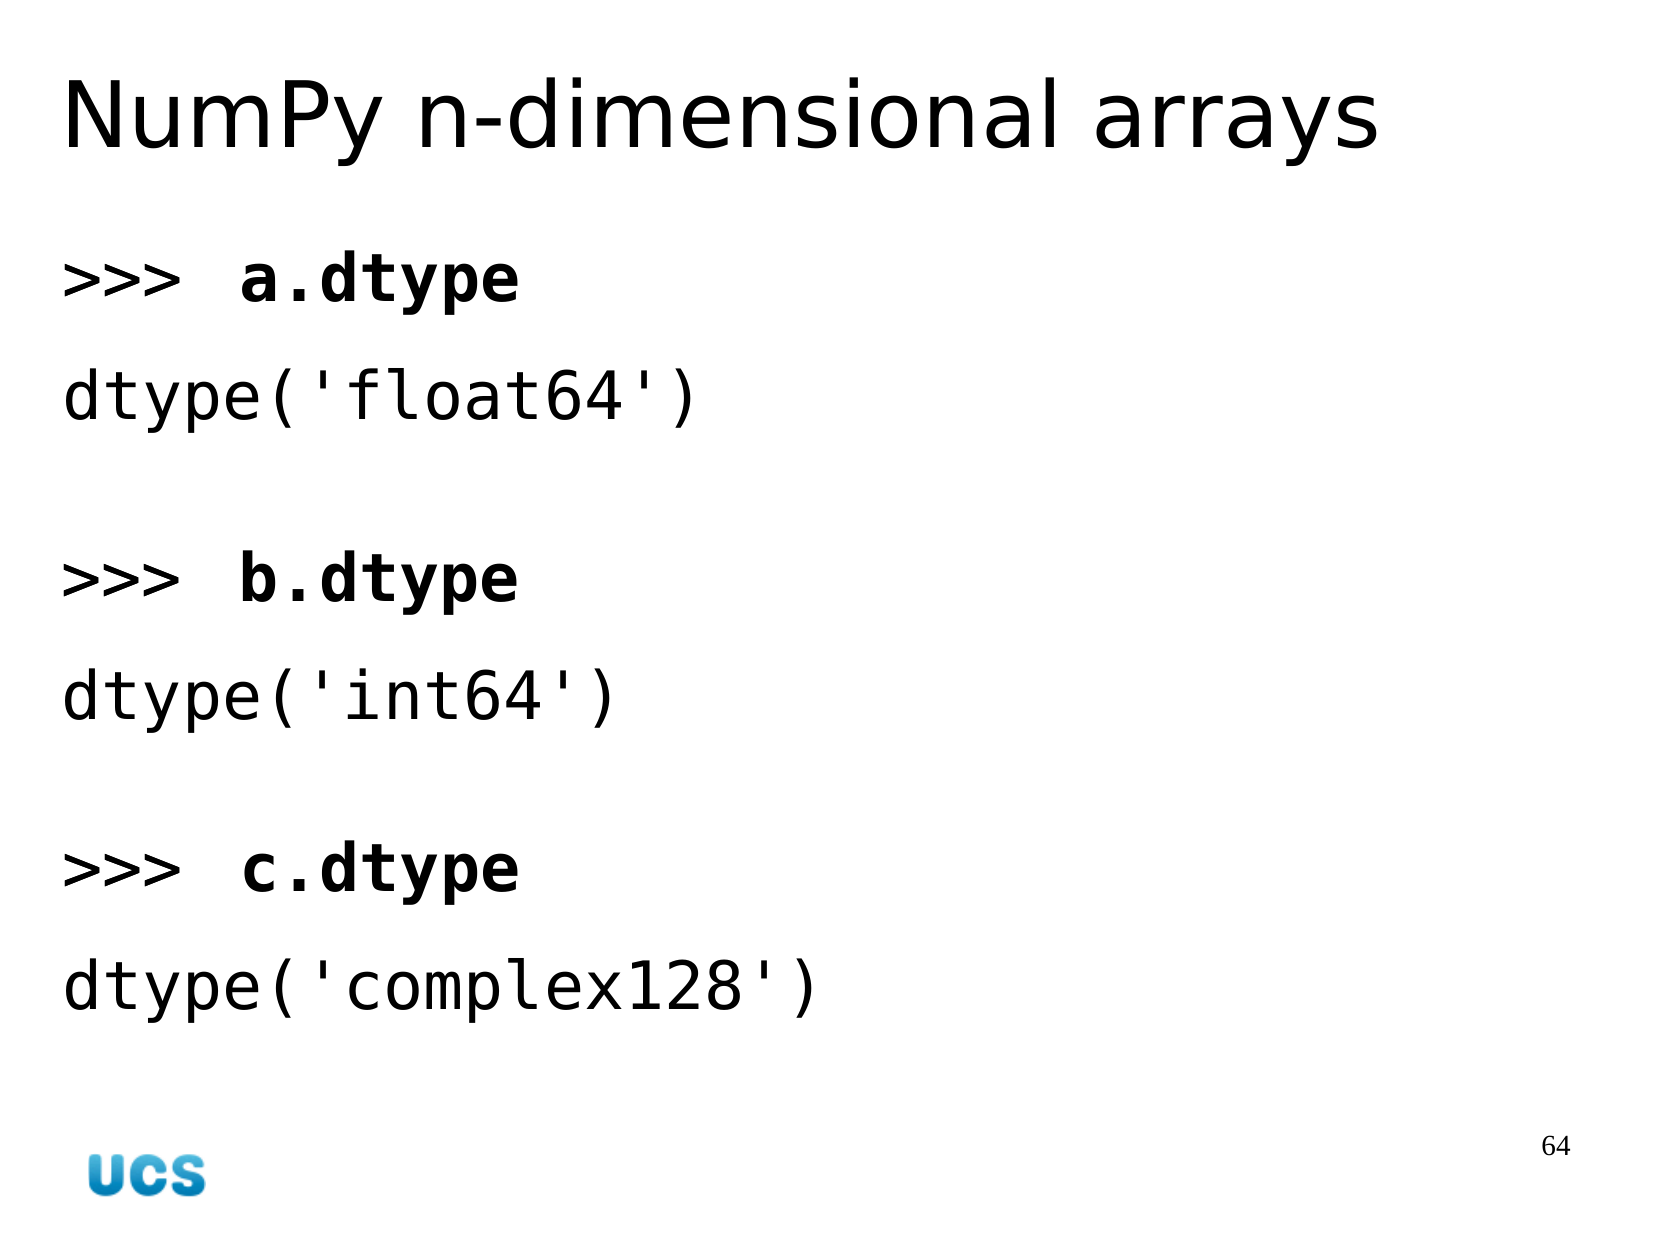

NumPy n-dimensional arrays
>>>
>>>
a.dtype
dtype('float64')
>>>
>>>
b.dtype
dtype('int64')
>>>
>>>
c.dtype
dtype('complex128')
64